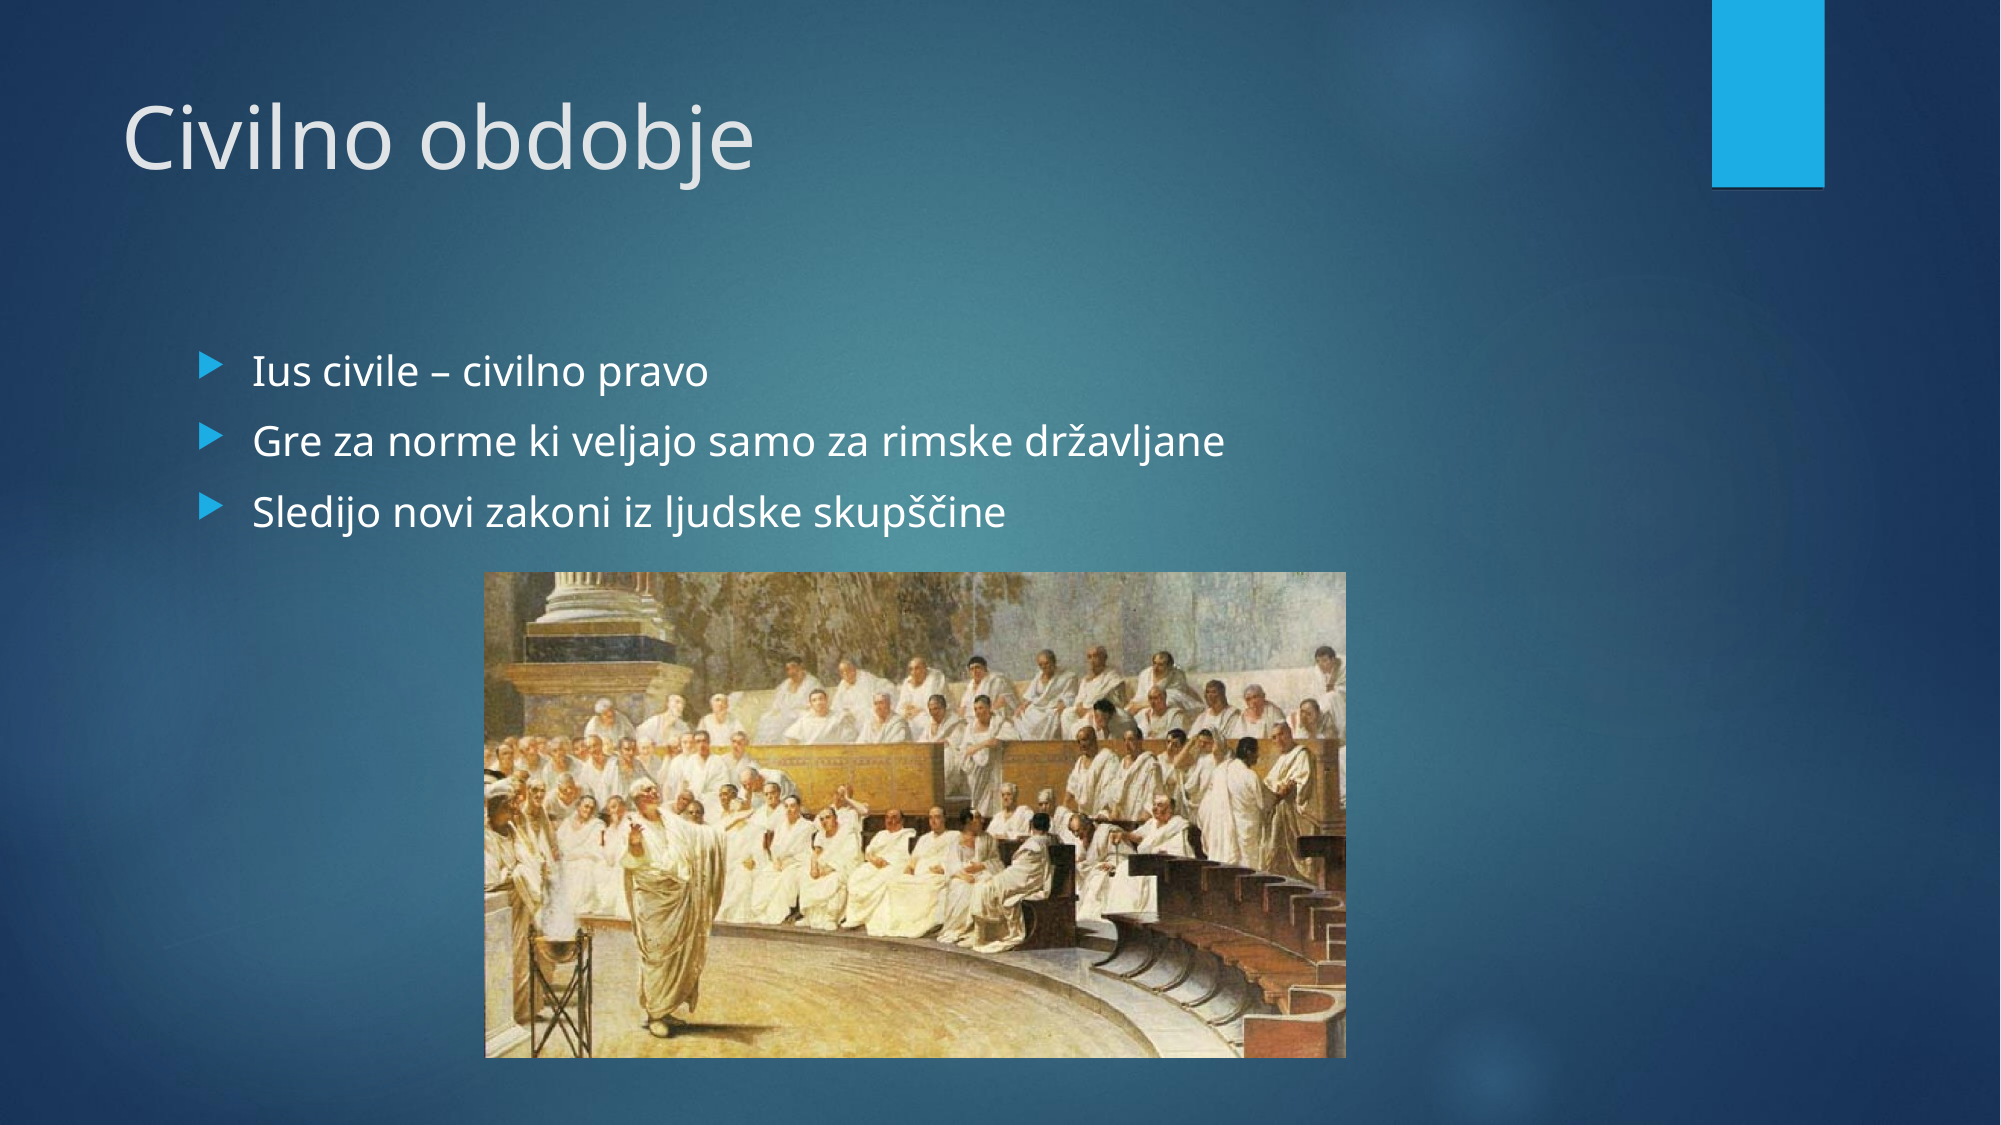

# Civilno obdobje
Ius civile – civilno pravo
Gre za norme ki veljajo samo za rimske državljane
Sledijo novi zakoni iz ljudske skupščine